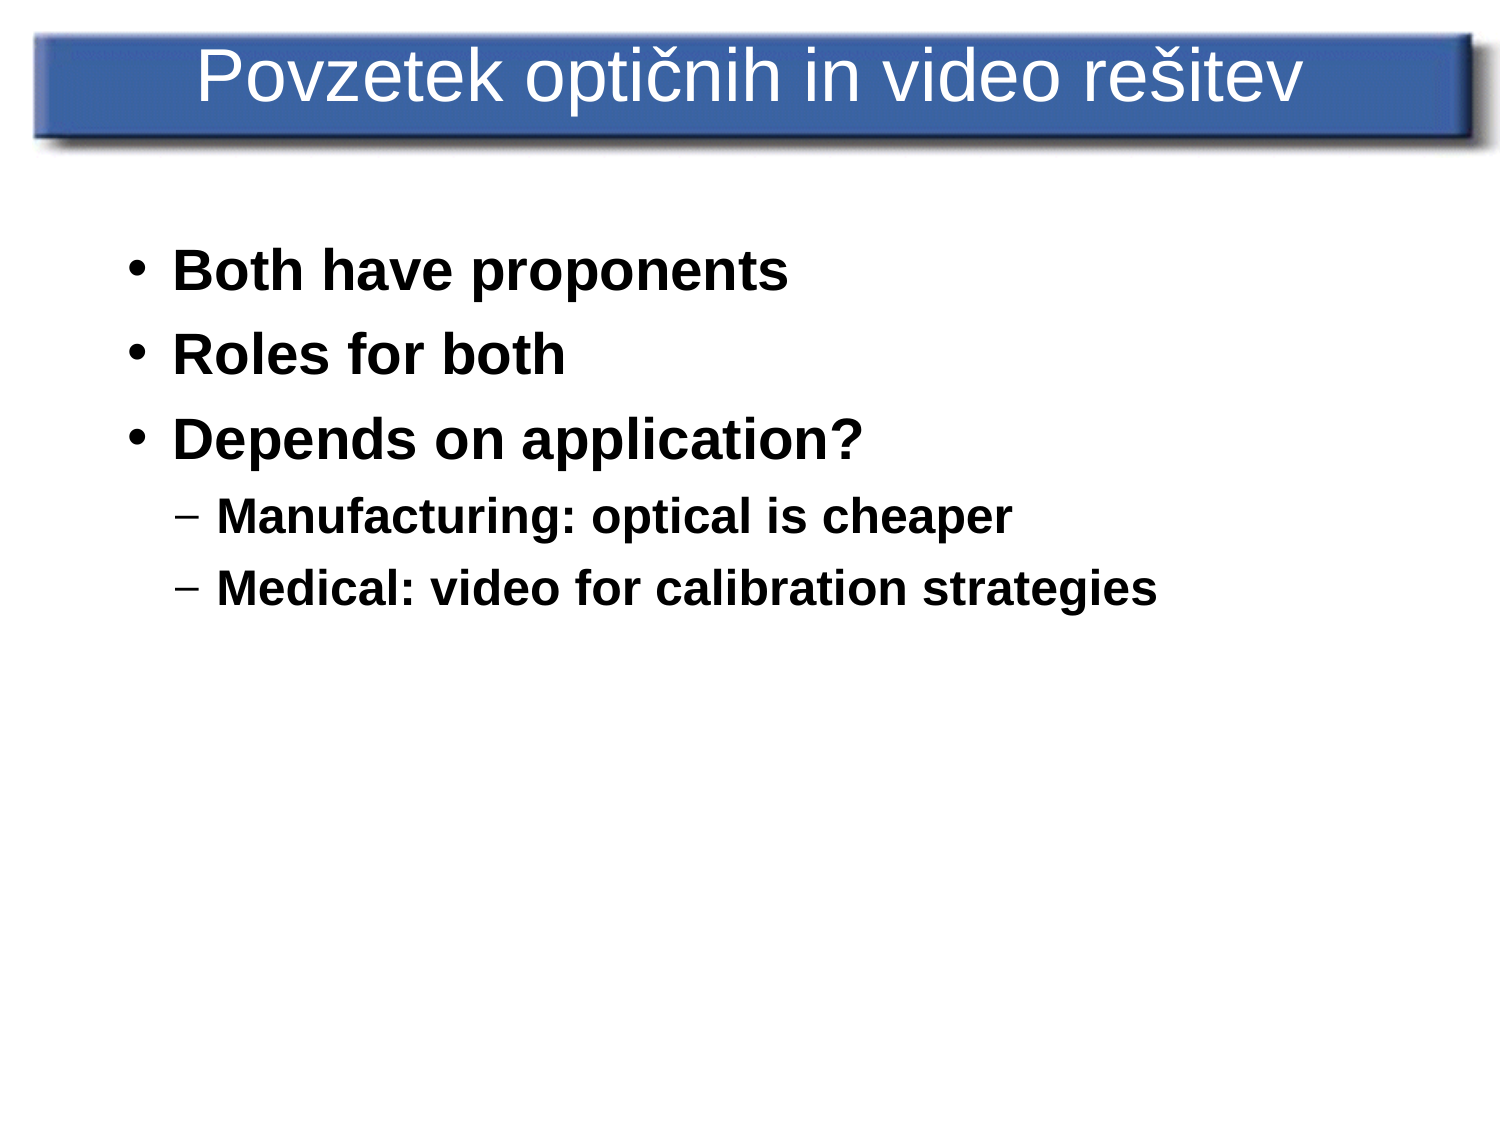

# Povzetek optičnih in video rešitev
 Both have proponents
 Roles for both
 Depends on application?
 Manufacturing: optical is cheaper
 Medical: video for calibration strategies